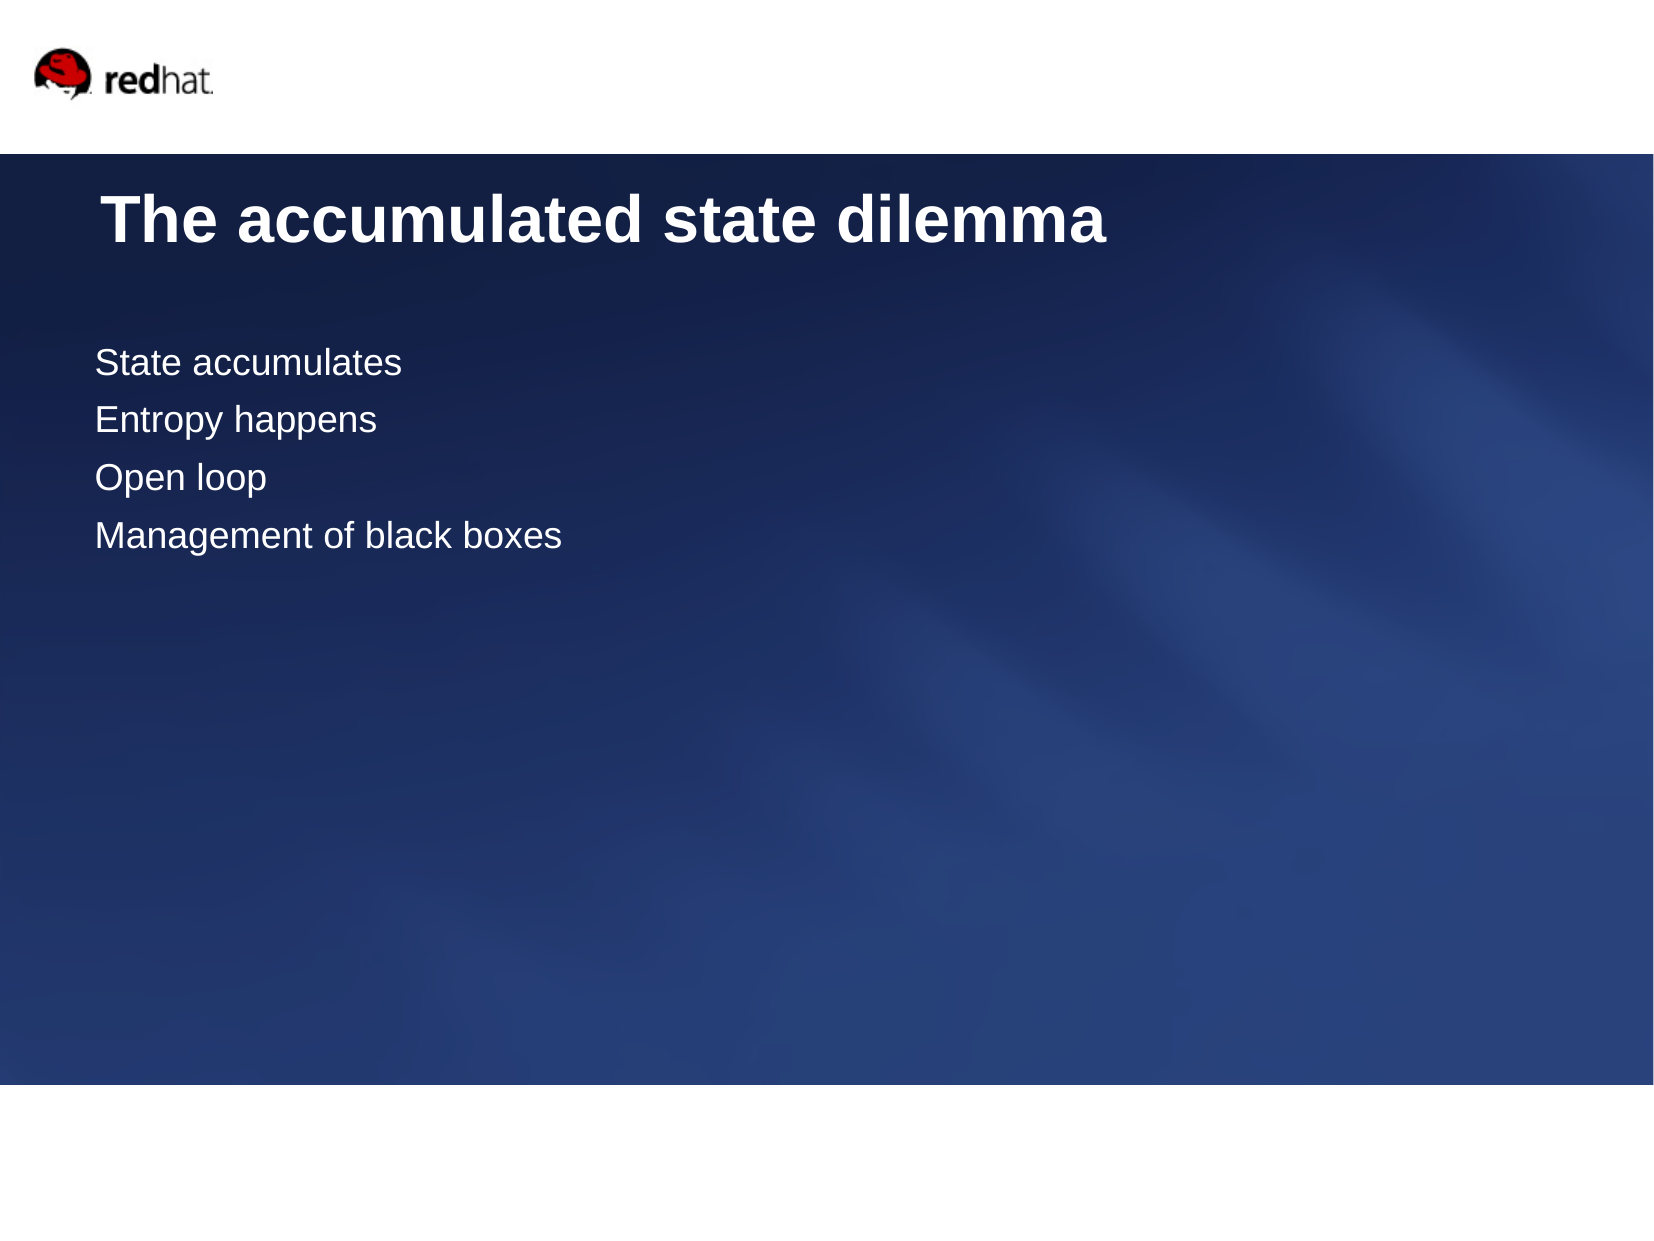

# The accumulated state dilemma
State accumulates
Entropy happens
Open loop
Management of black boxes